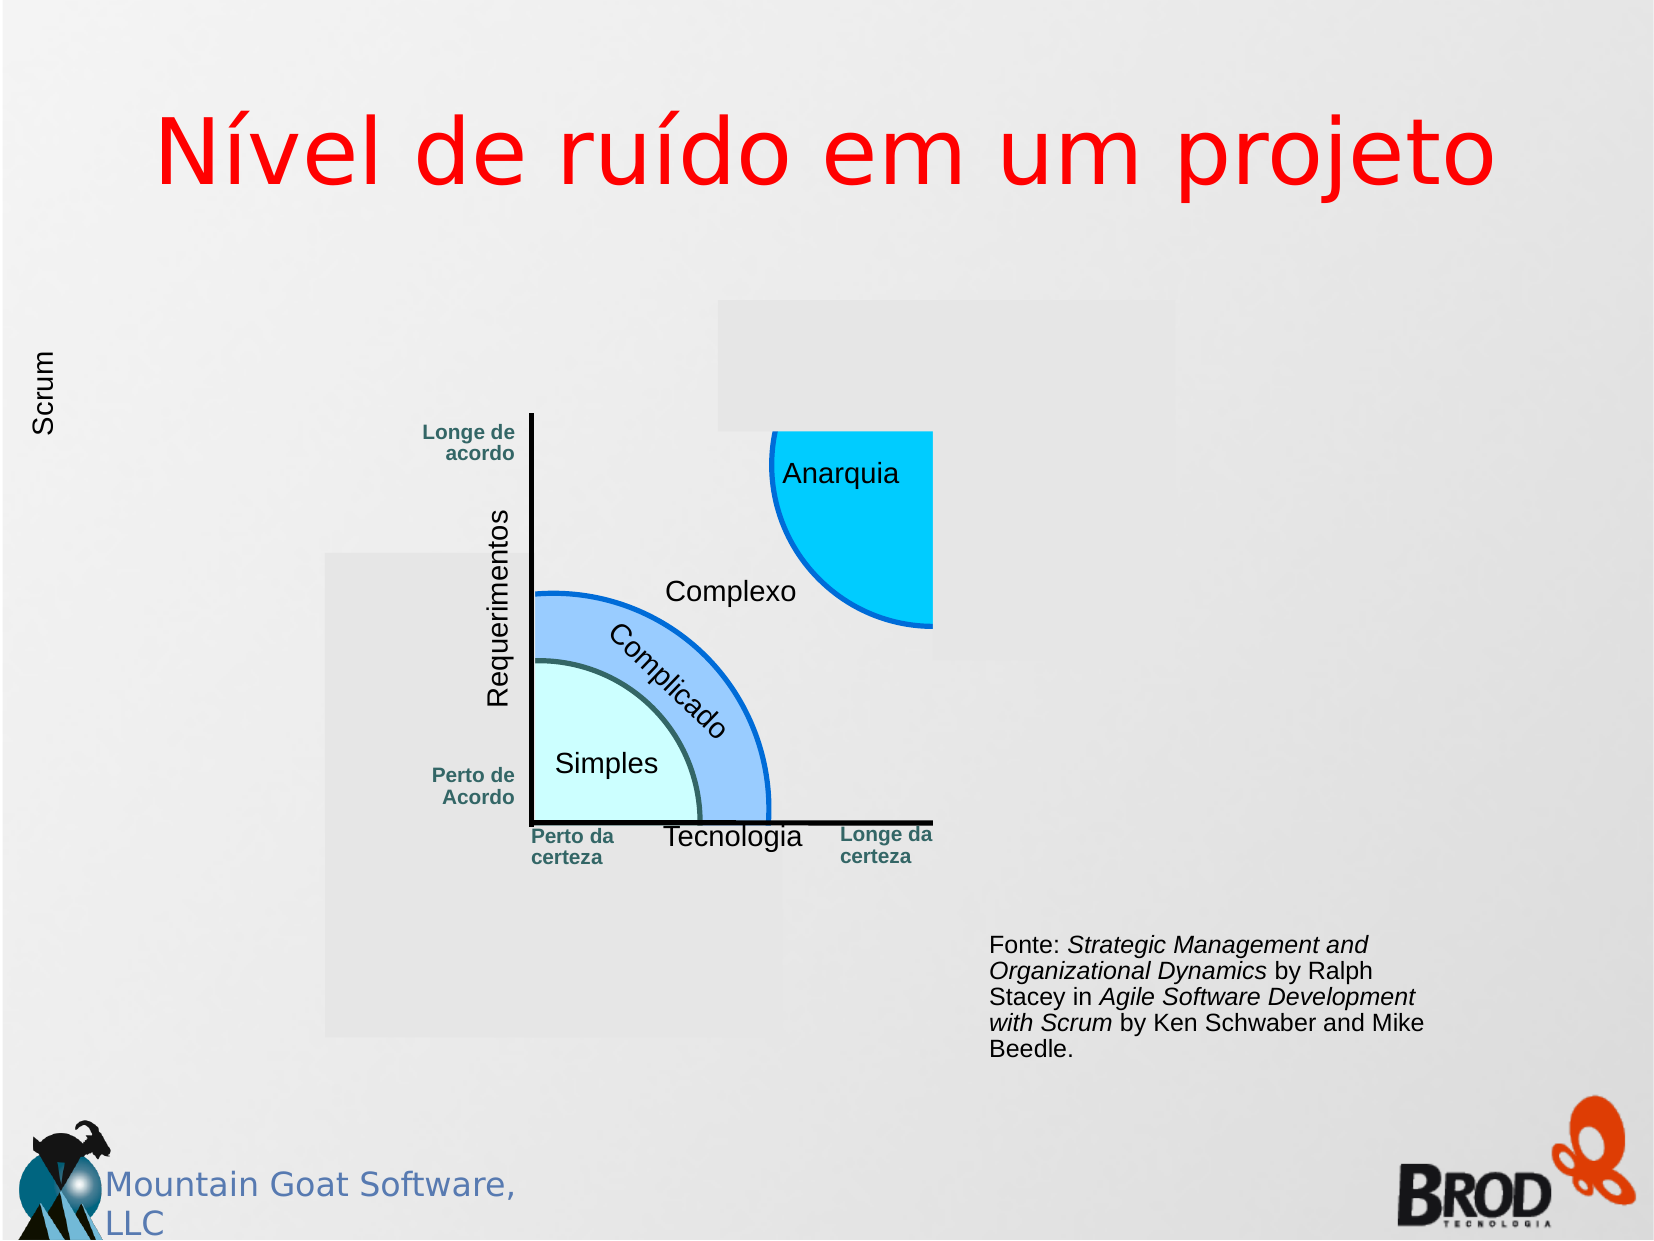

# Nível de ruído em um projeto
Scrum
Longe de
acordo
Anarquia
Complexo
Requerimentos
Complicado
Simples
Perto de
Acordo
Tecnologia
Longe da certeza
Perto da certeza
Fonte: Strategic Management and Organizational Dynamics by Ralph Stacey in Agile Software Development with Scrum by Ken Schwaber and Mike Beedle.